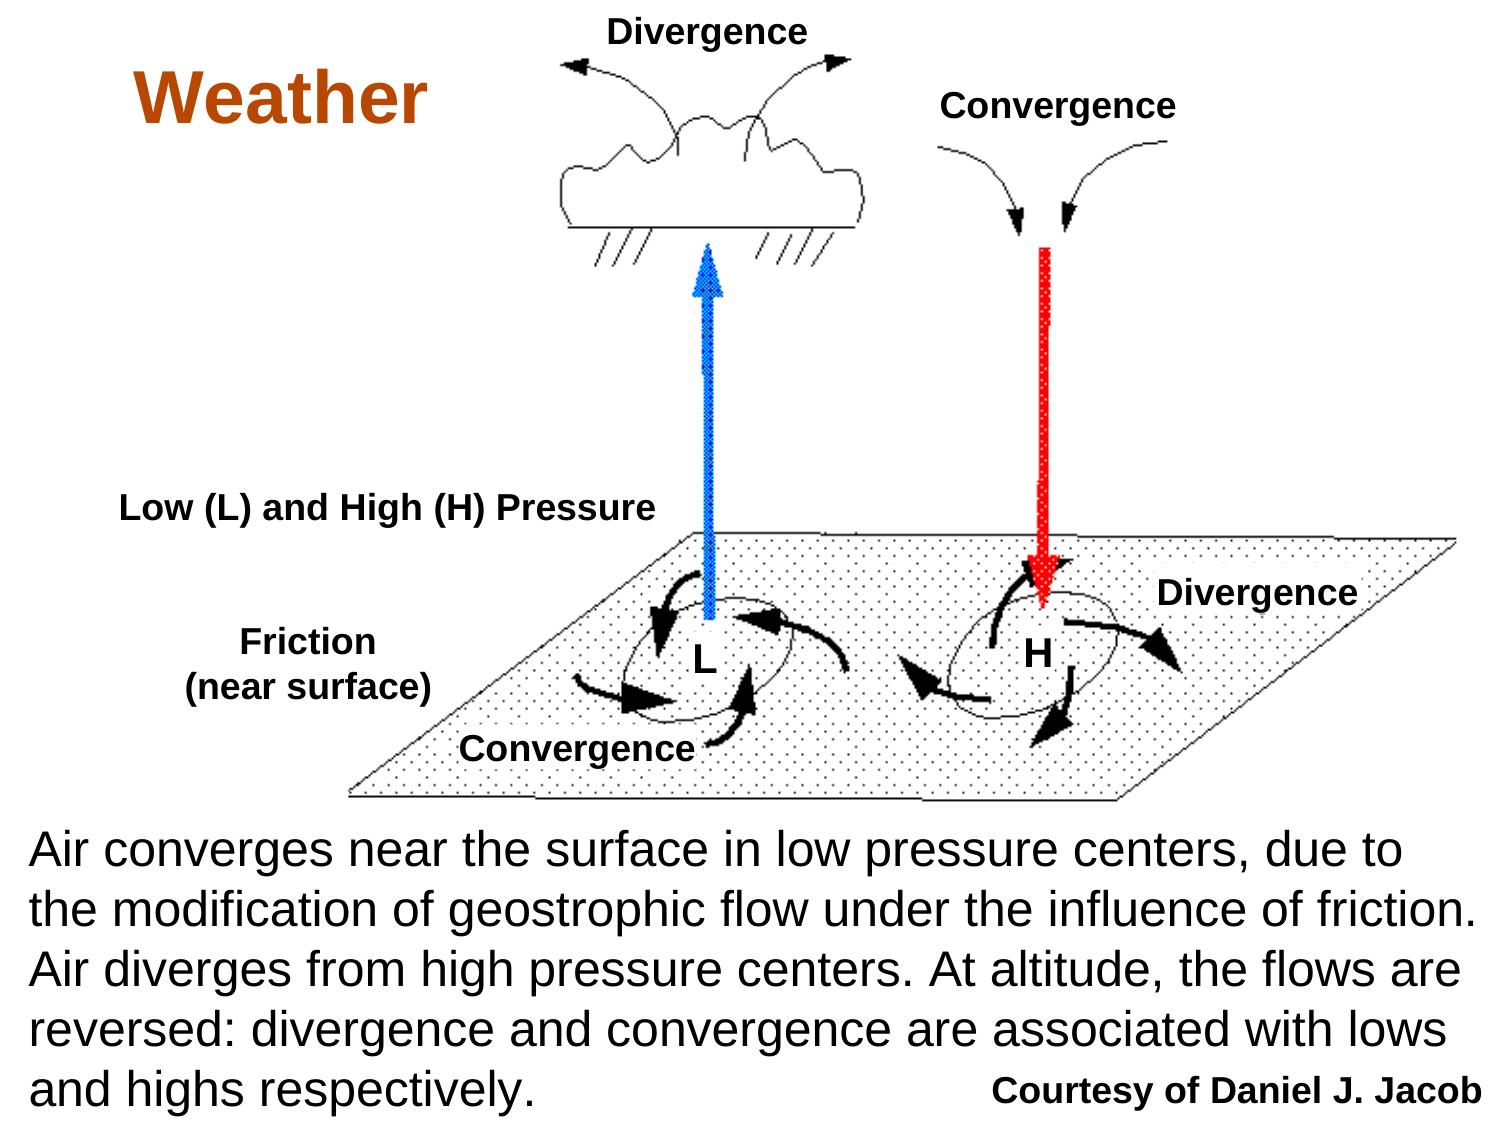

Divergence
Weather
Convergence
Low (L) and High (H) Pressure
Divergence
Divergence
Friction
(near surface)
H
L
L
Convergence
Air converges near the surface in low pressure centers, due to the modification of geostrophic flow under the influence of friction. Air diverges from high pressure centers. At altitude, the flows are reversed: divergence and convergence are associated with lows and highs respectively.
Courtesy of Daniel J. Jacob